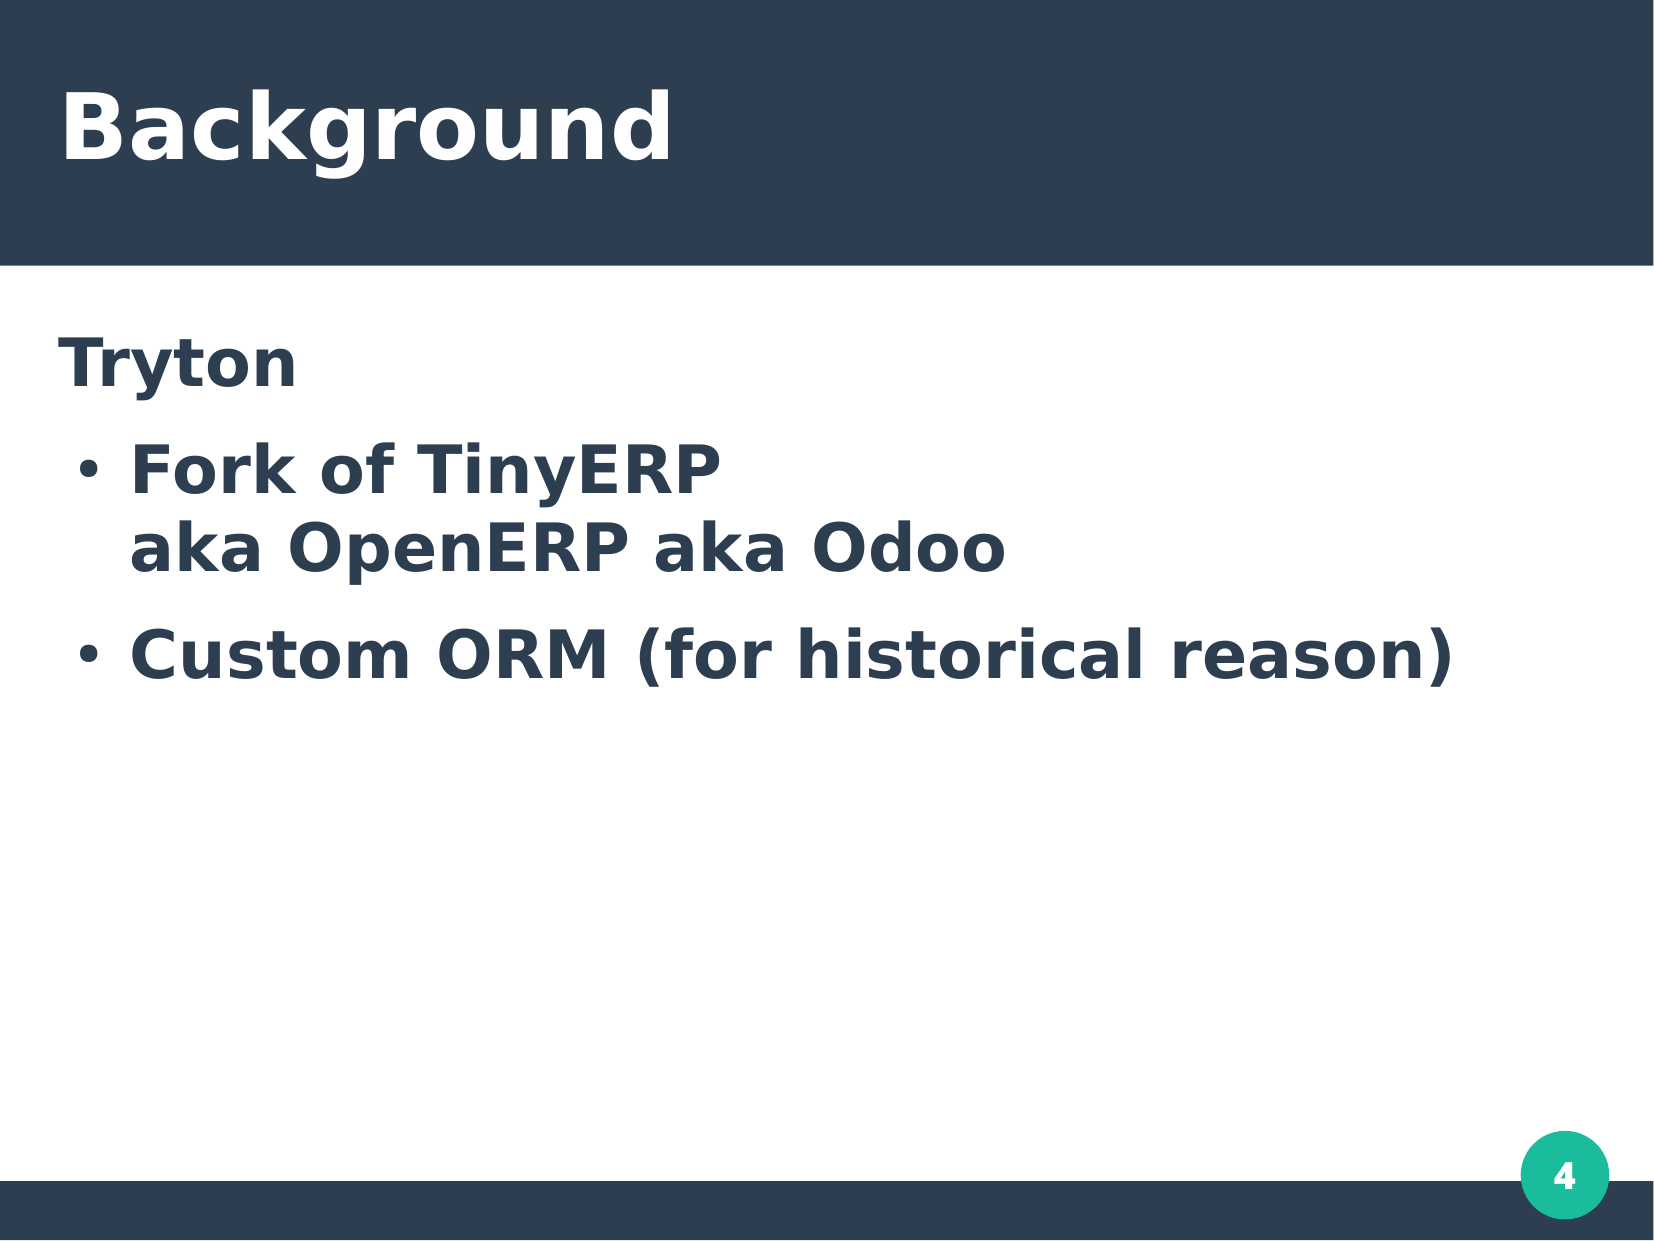

# Background
Tryton
Fork of TinyERP
aka OpenERP aka Odoo
Custom ORM (for historical reason)
4